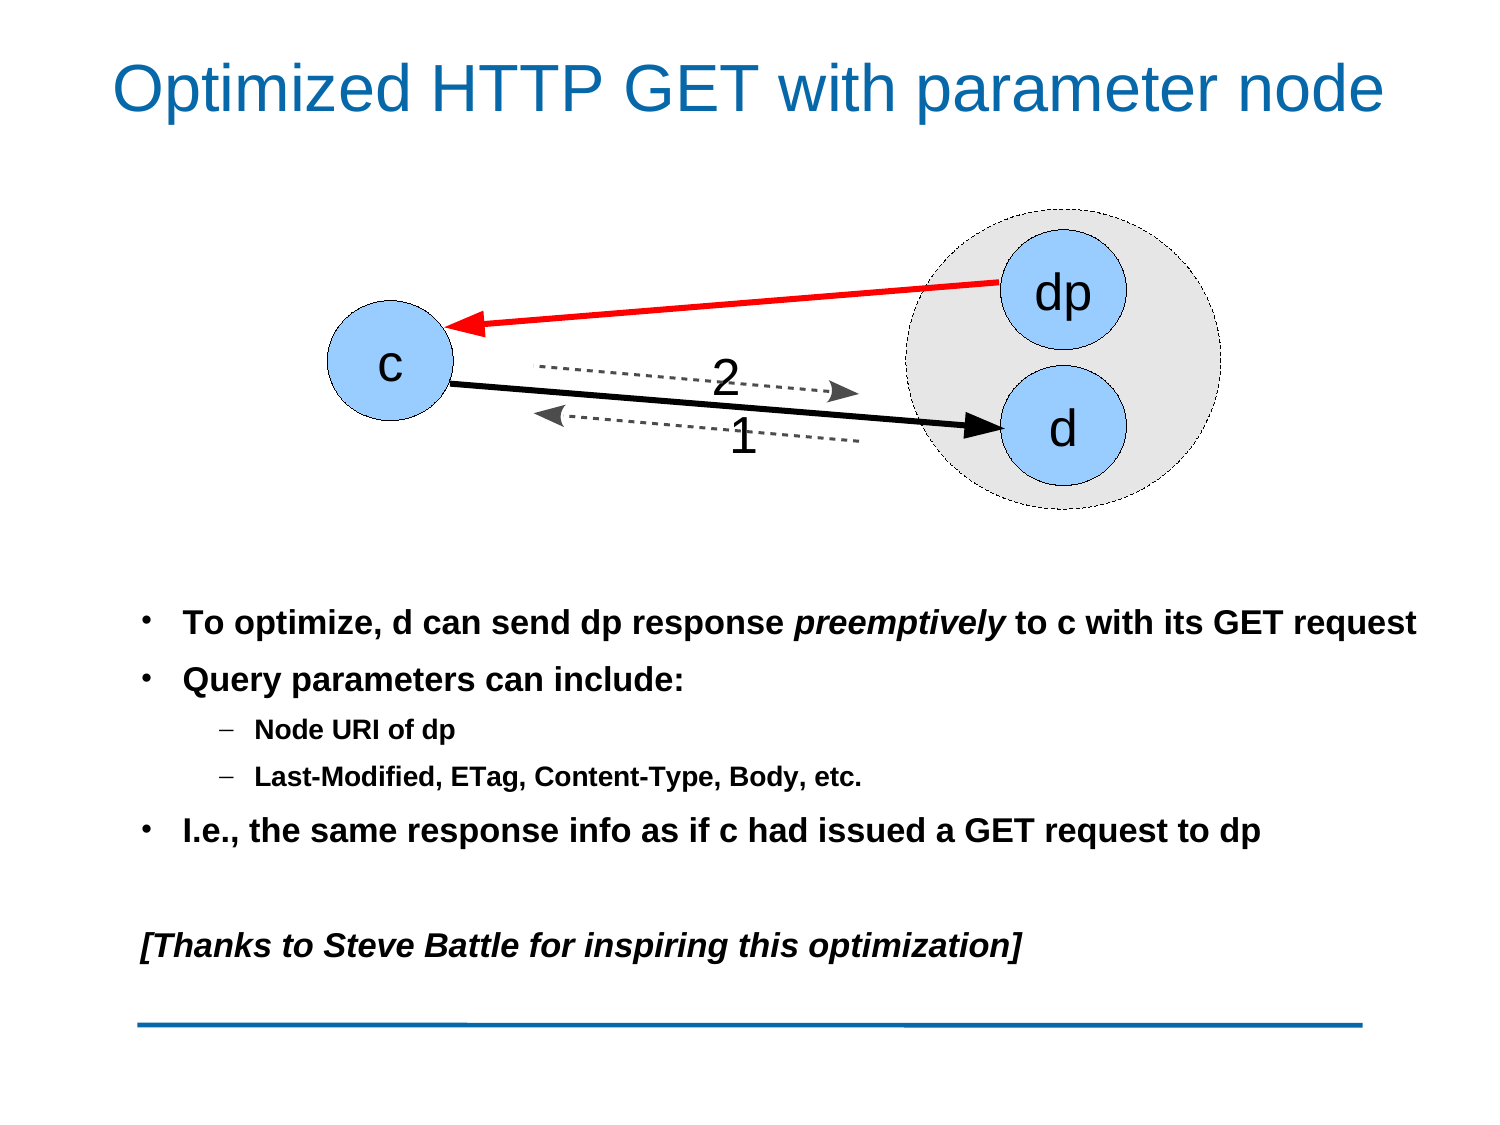

# Optimized HTTP GET with parameter node
dp
c
2
d
1
To optimize, d can send dp response preemptively to c with its GET request
Query parameters can include:
Node URI of dp
Last-Modified, ETag, Content-Type, Body, etc.
I.e., the same response info as if c had issued a GET request to dp
[Thanks to Steve Battle for inspiring this optimization]